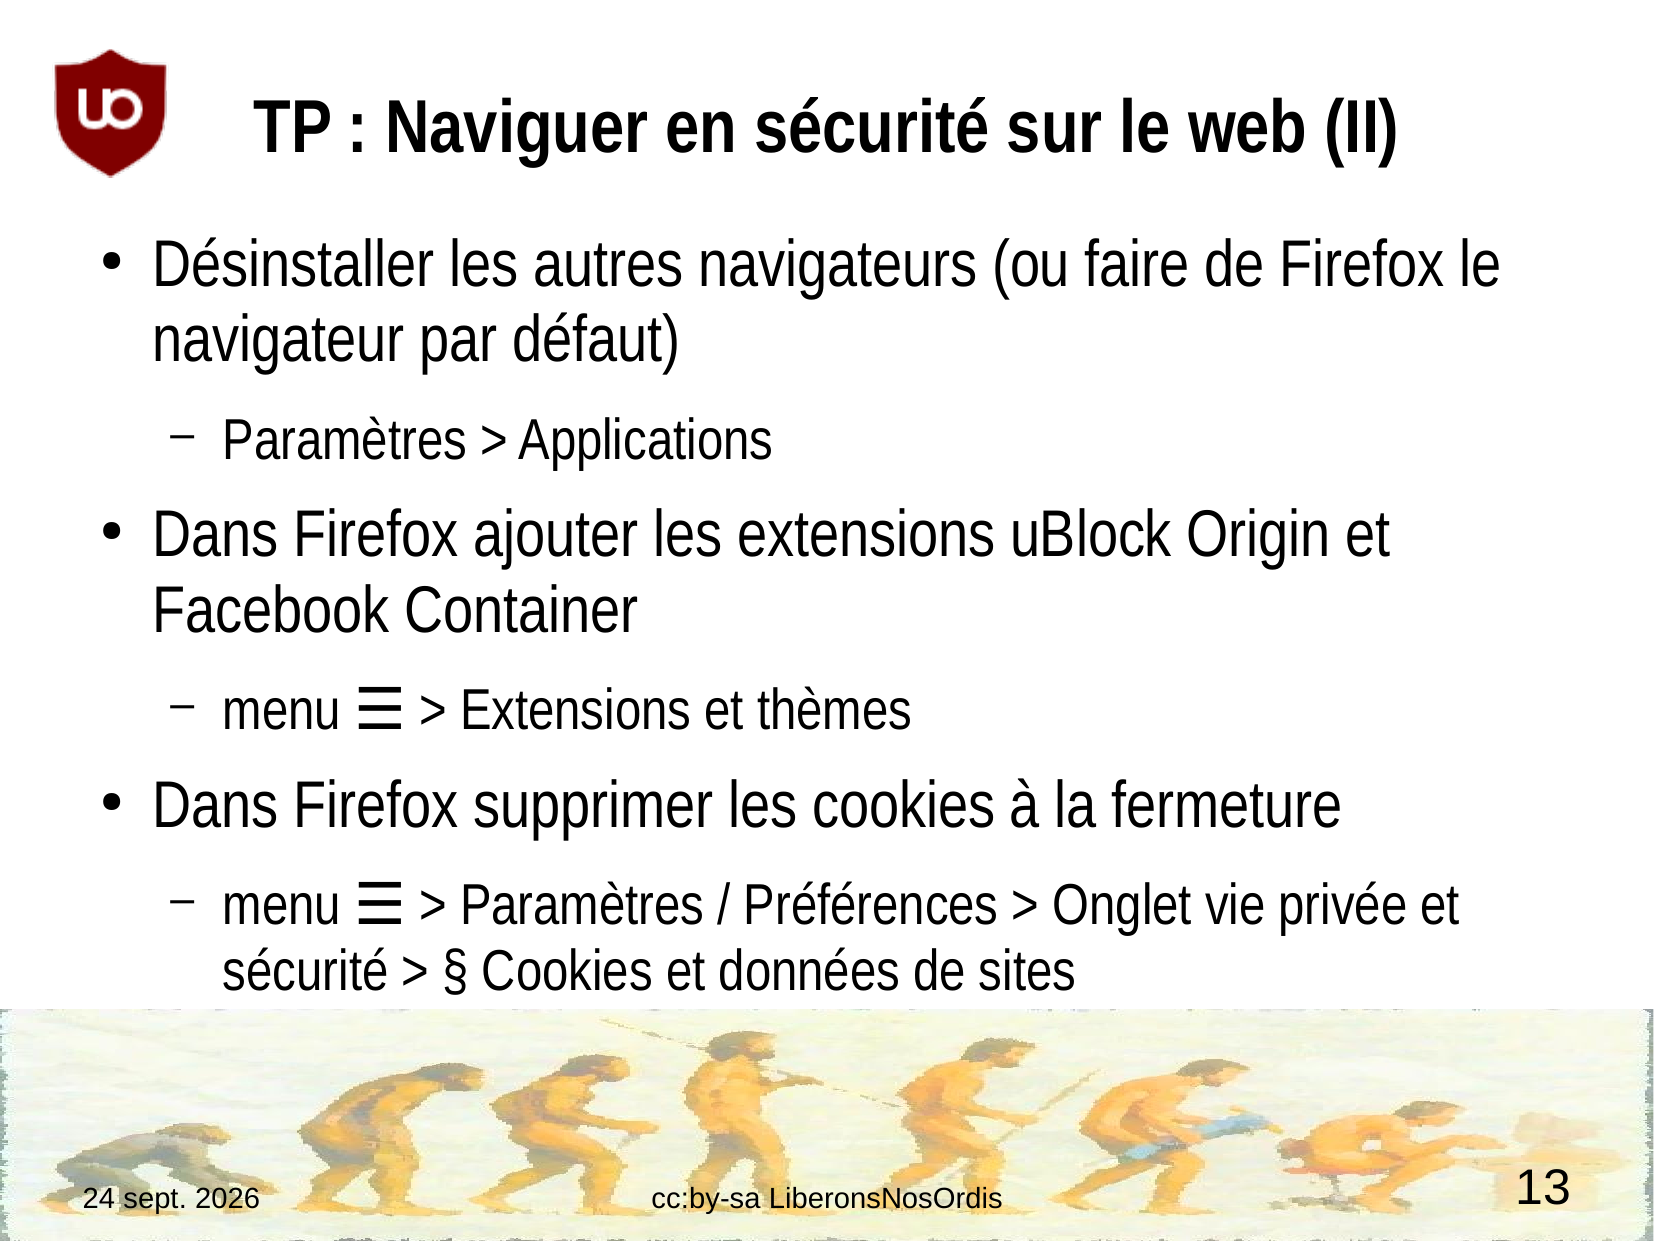

# TP : Naviguer en sécurité sur le web (II)
Désinstaller les autres navigateurs (ou faire de Firefox le navigateur par défaut)
Paramètres > Applications
Dans Firefox ajouter les extensions uBlock Origin et Facebook Container
menu ☰ > Extensions et thèmes
Dans Firefox supprimer les cookies à la fermeture
menu ☰ > Paramètres / Préférences > Onglet vie privée et sécurité > § Cookies et données de sites
cc:by-sa LiberonsNosOrdis
13